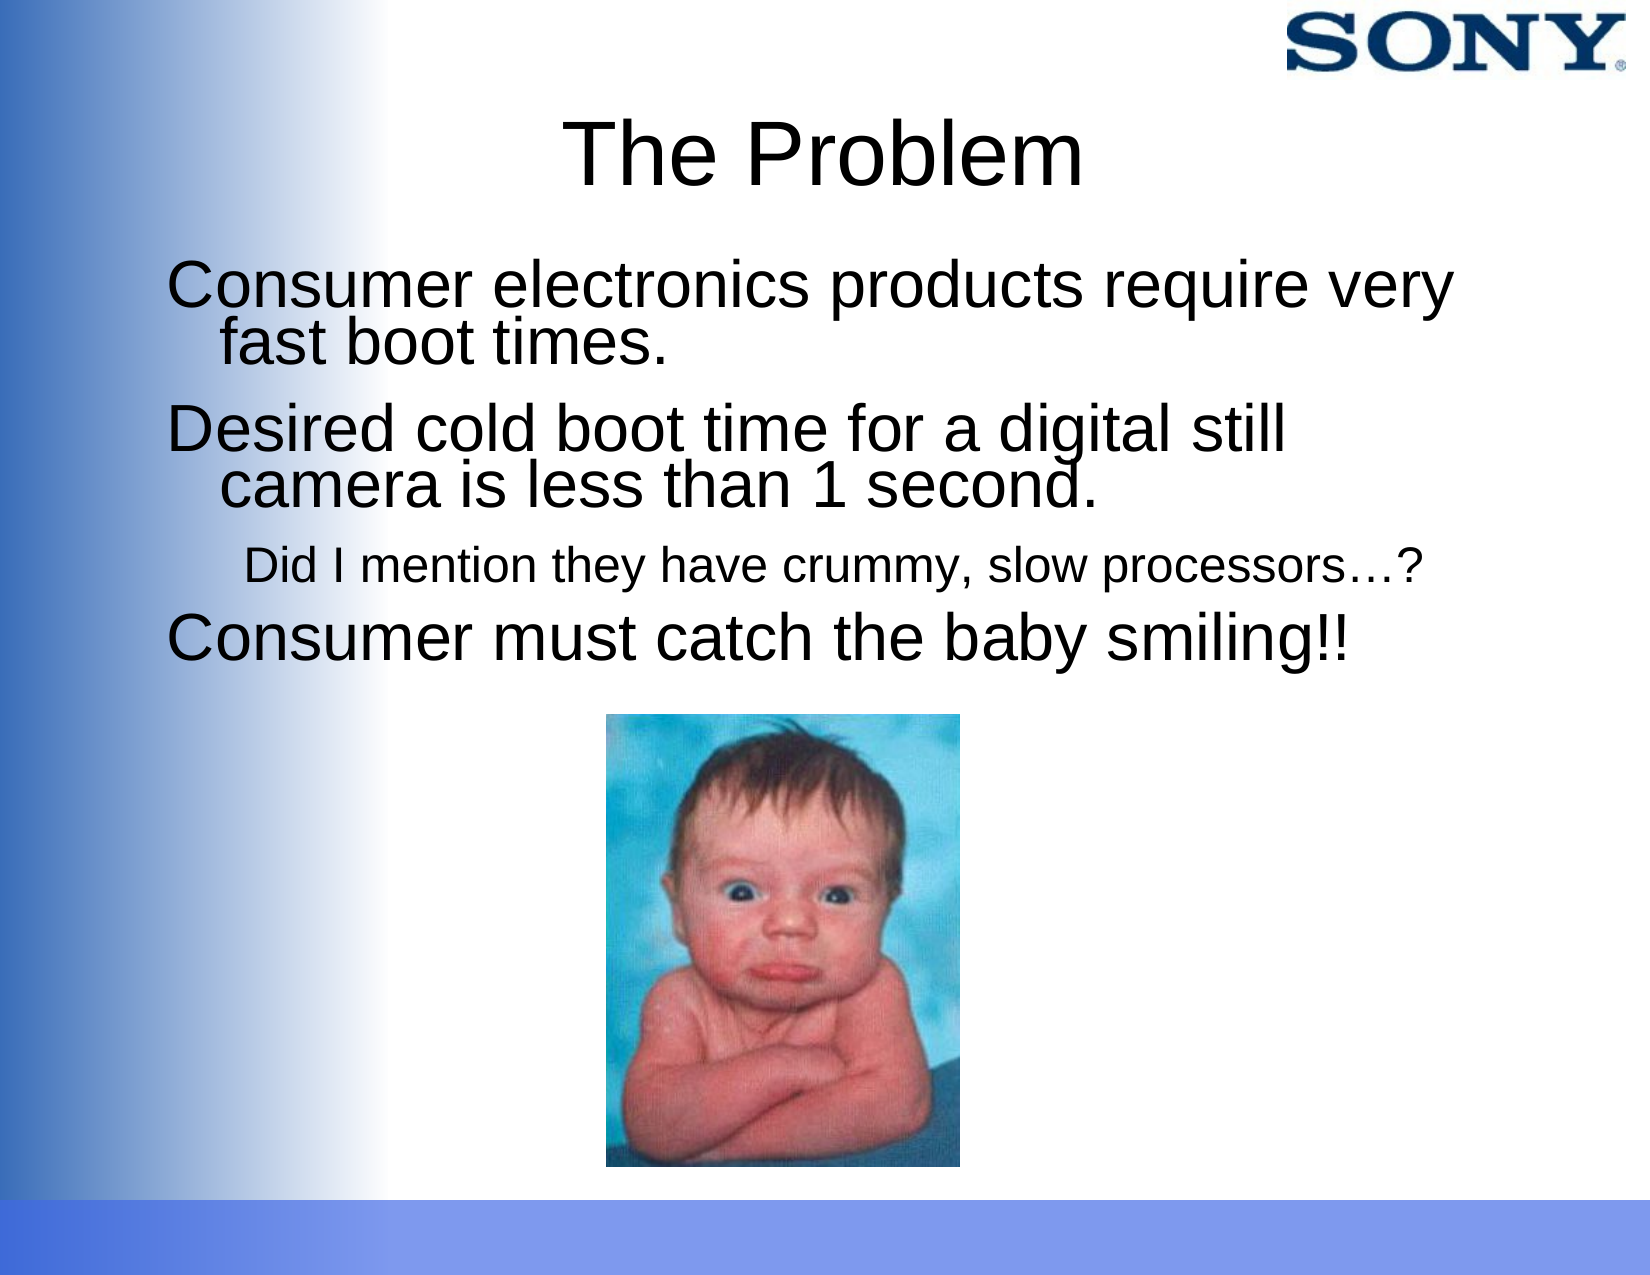

# The Problem
Consumer electronics products require very fast boot times.
Desired cold boot time for a digital still camera is less than 1 second.
Did I mention they have crummy, slow processors…?
Consumer must catch the baby smiling!!